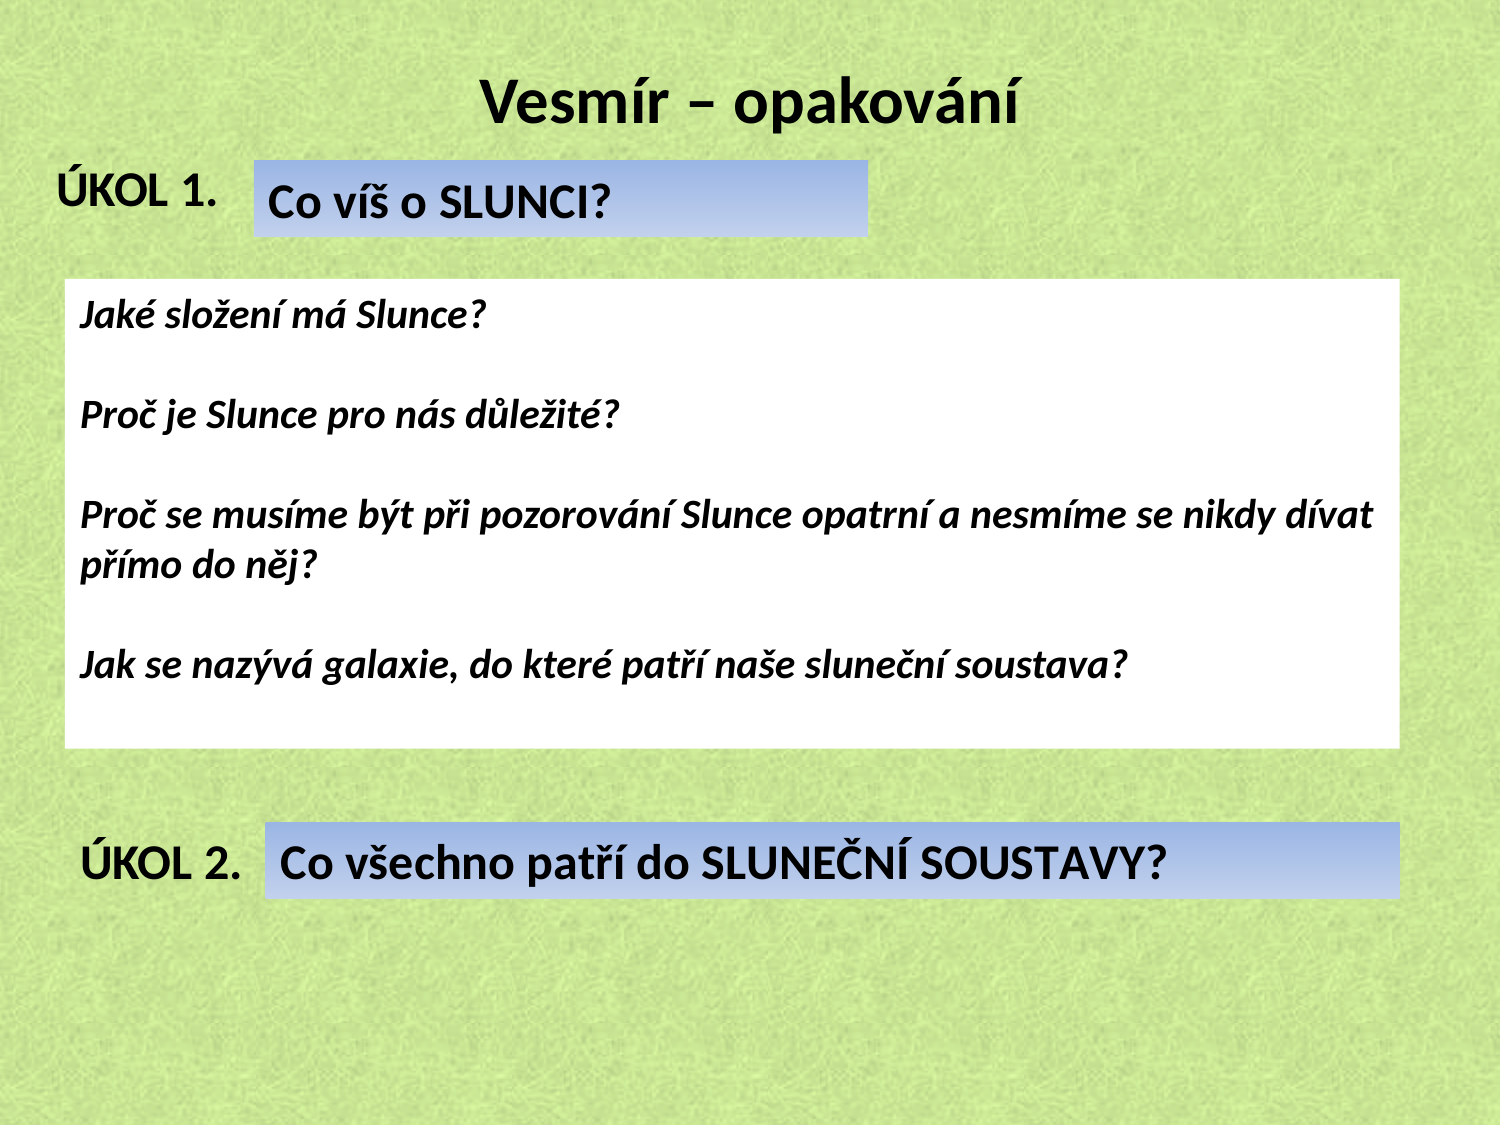

# Vesmír – opakování
ÚKOL 1.
Co víš o SLUNCI?
Jaké složení má Slunce?
Proč je Slunce pro nás důležité?
Proč se musíme být při pozorování Slunce opatrní a nesmíme se nikdy dívat
přímo do něj?
Jak se nazývá galaxie, do které patří naše sluneční soustava?
ÚKOL 2.
Co všechno patří do SLUNEČNÍ SOUSTAVY?